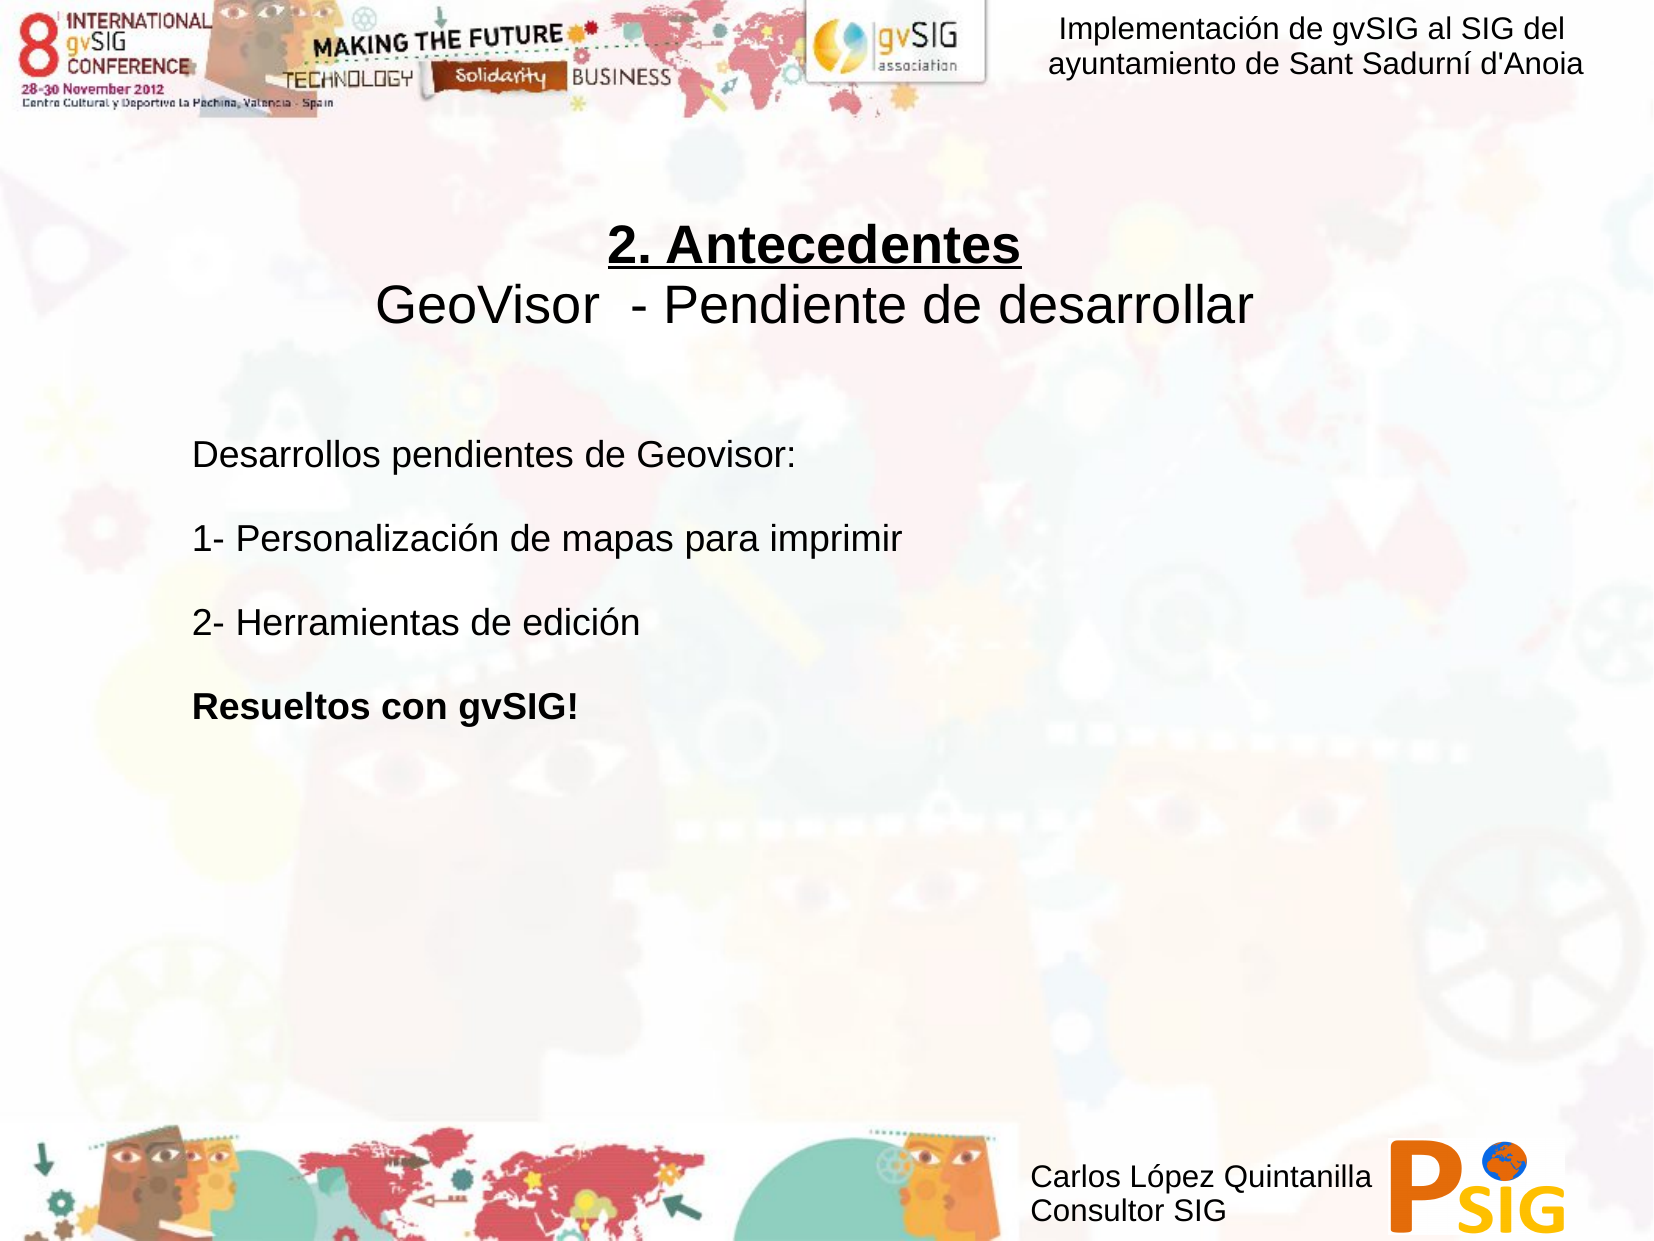

2. Antecedentes
GeoVisor - Pendiente de desarrollar
Desarrollos pendientes de Geovisor:
1- Personalización de mapas para imprimir
2- Herramientas de edición
Resueltos con gvSIG!